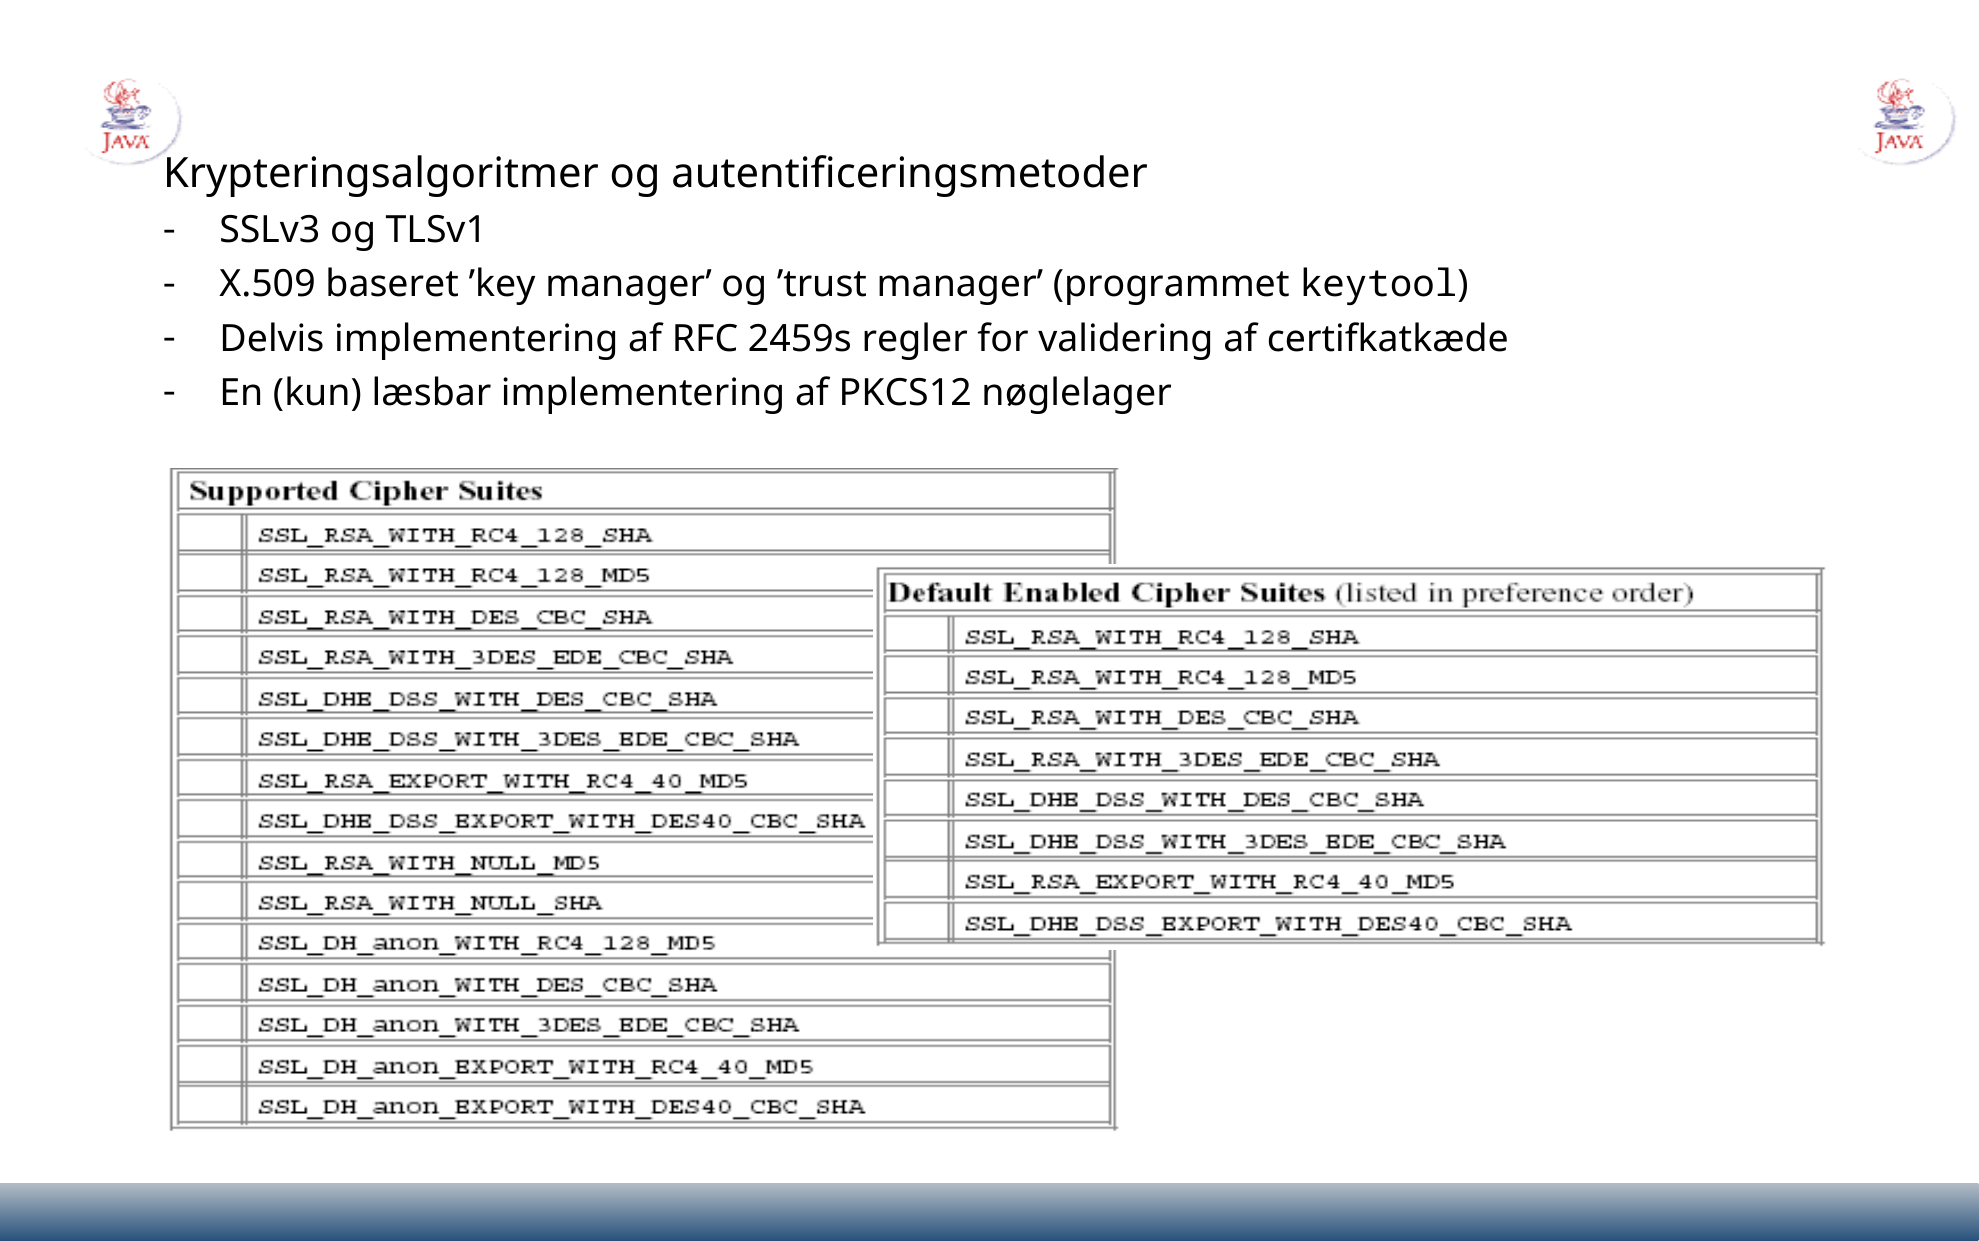

#
Krypteringsalgoritmer og autentificeringsmetoder
SSLv3 og TLSv1
X.509 baseret ’key manager’ og ’trust manager’ (programmet keytool)
Delvis implementering af RFC 2459s regler for validering af certifkatkæde
En (kun) læsbar implementering af PKCS12 nøglelager